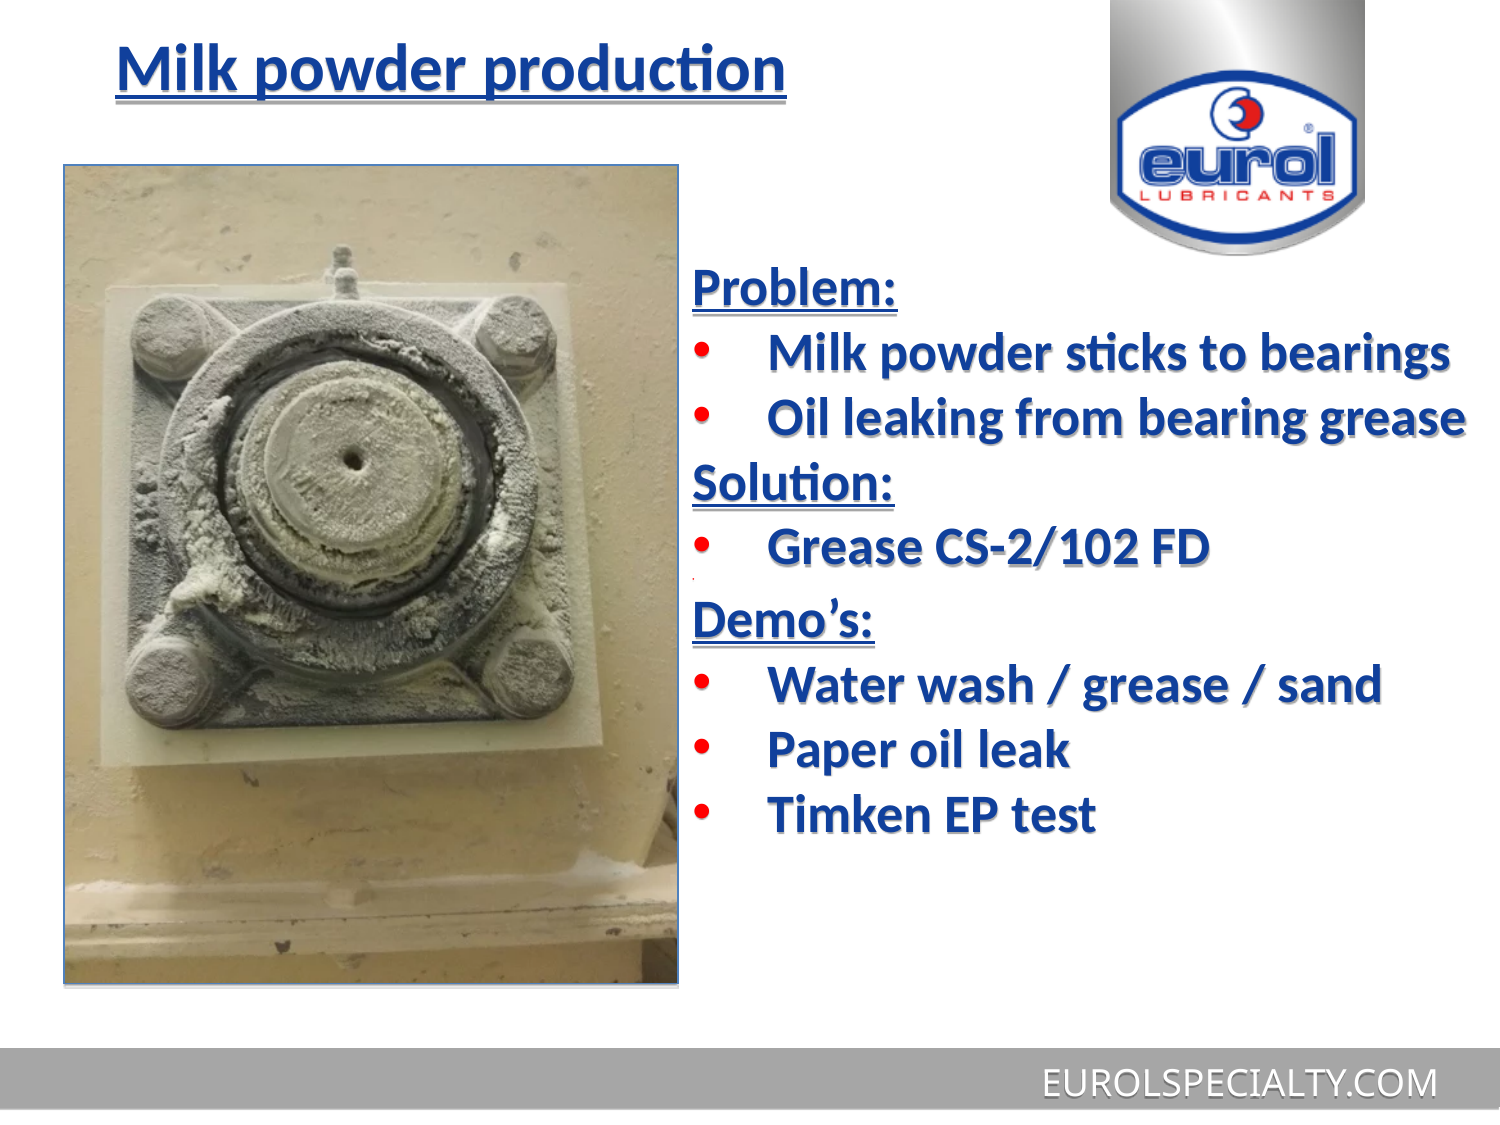

Milk powder production
Problem:
Milk powder sticks to bearings
Oil leaking from bearing grease
Solution:
Grease CS-2/102 FD
Demo’s:
Water wash / grease / sand
Paper oil leak
Timken EP test